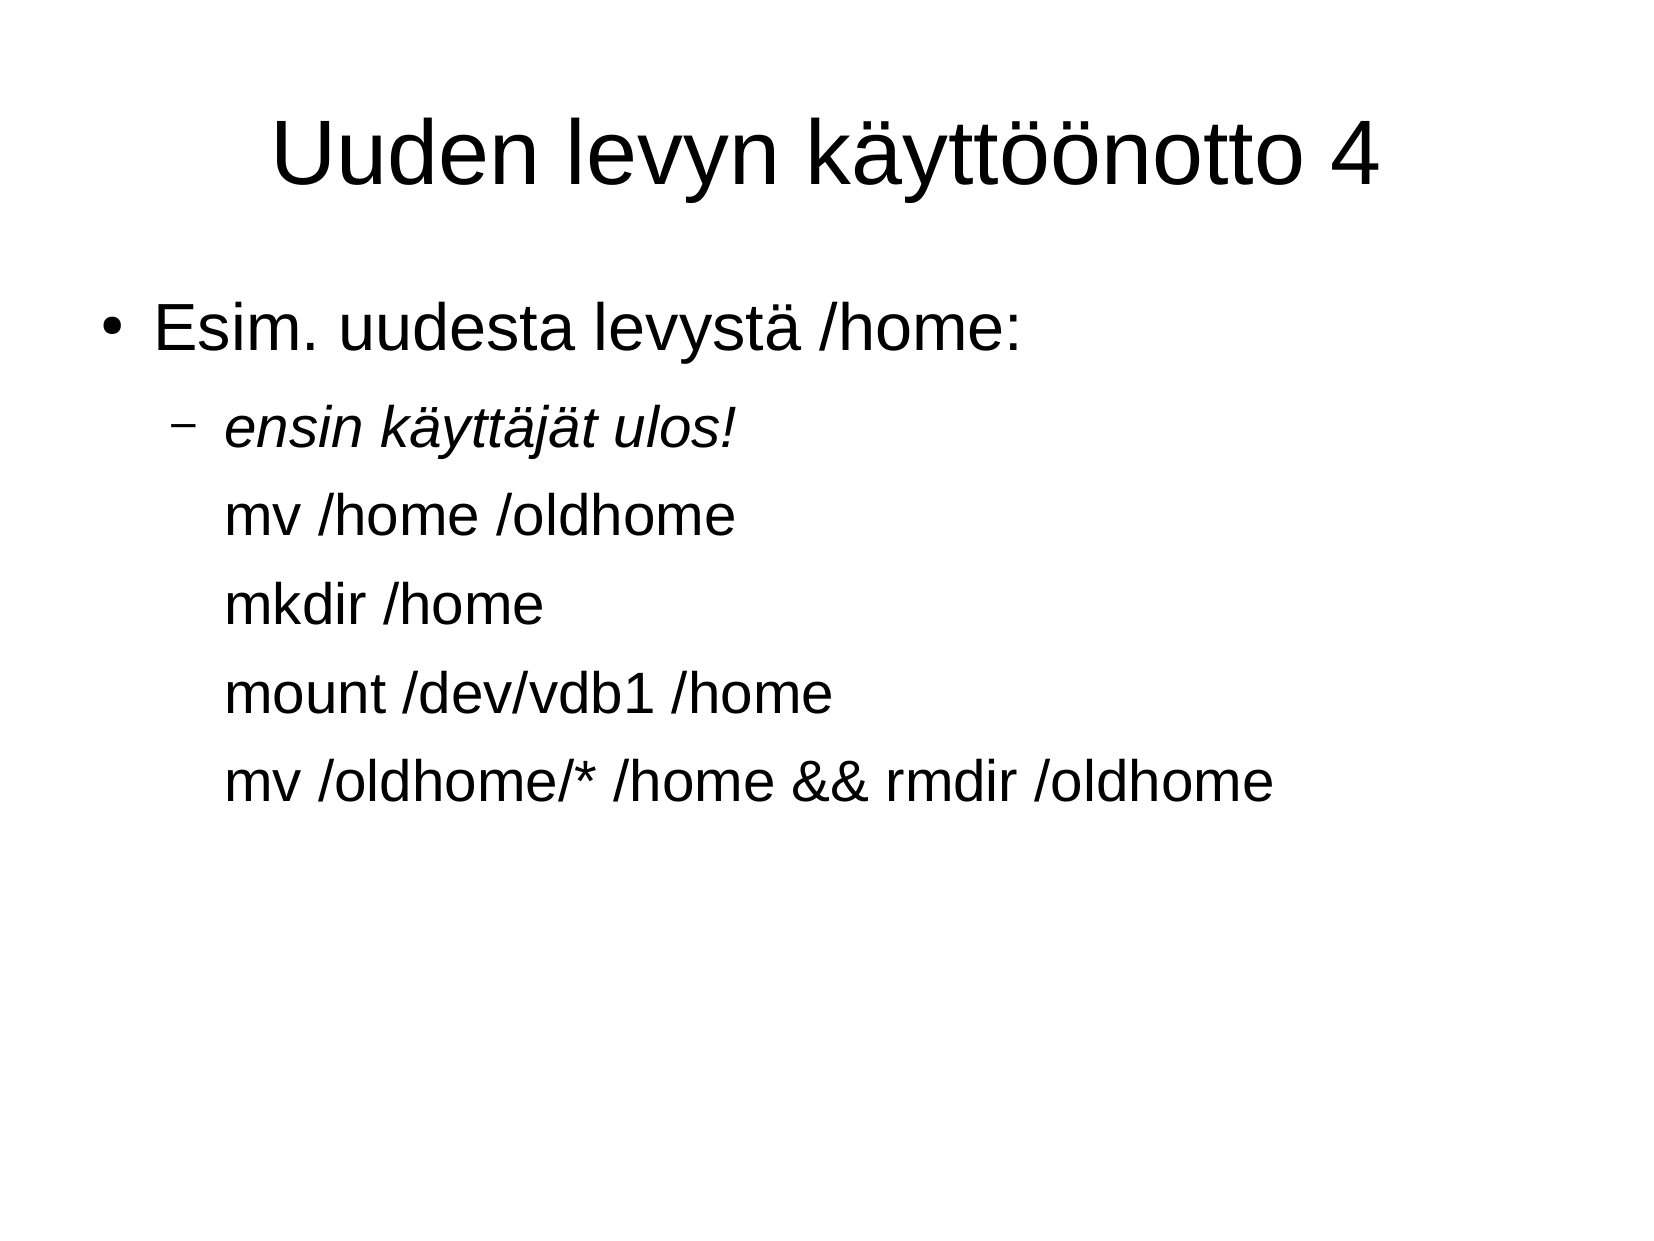

# Uuden levyn käyttöönotto 4
Esim. uudesta levystä /home:
ensin käyttäjät ulos!
mv /home /oldhome
mkdir /home
mount /dev/vdb1 /home
mv /oldhome/* /home && rmdir /oldhome